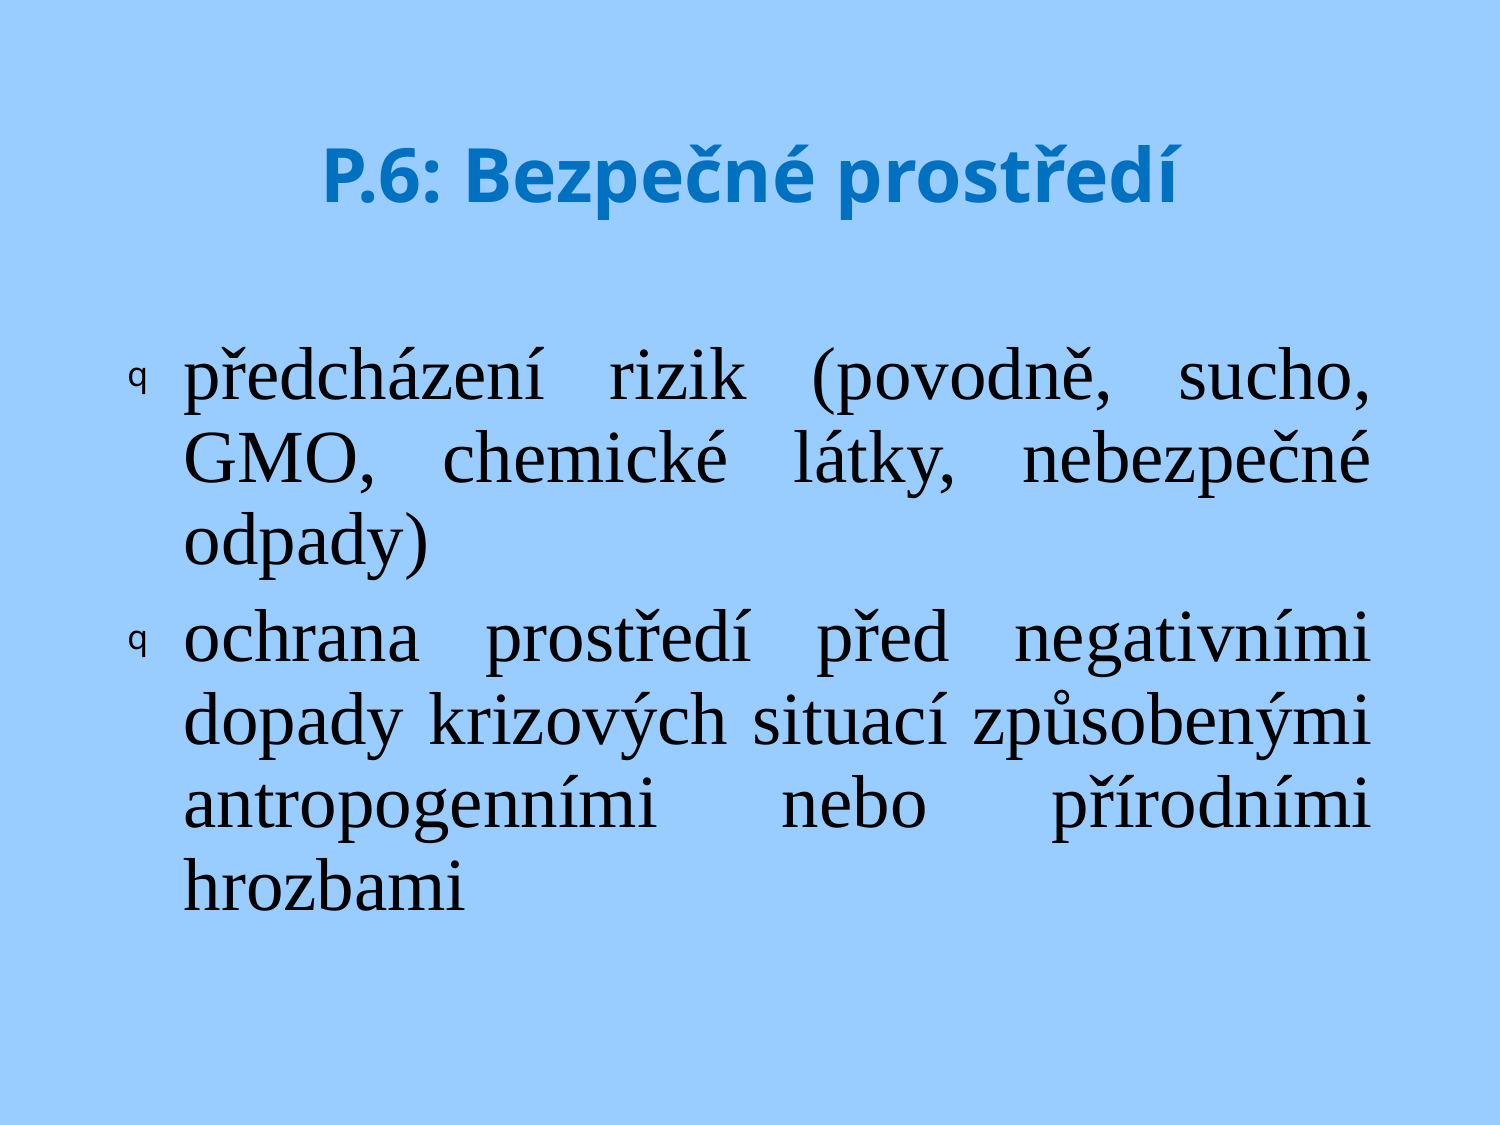

# P.6: Bezpečné prostředí
předcházení rizik (povodně, sucho, GMO, chemické látky, nebezpečné odpady)
ochrana prostředí před negativními dopady krizových situací způsobenými antropogenními nebo přírodními hrozbami